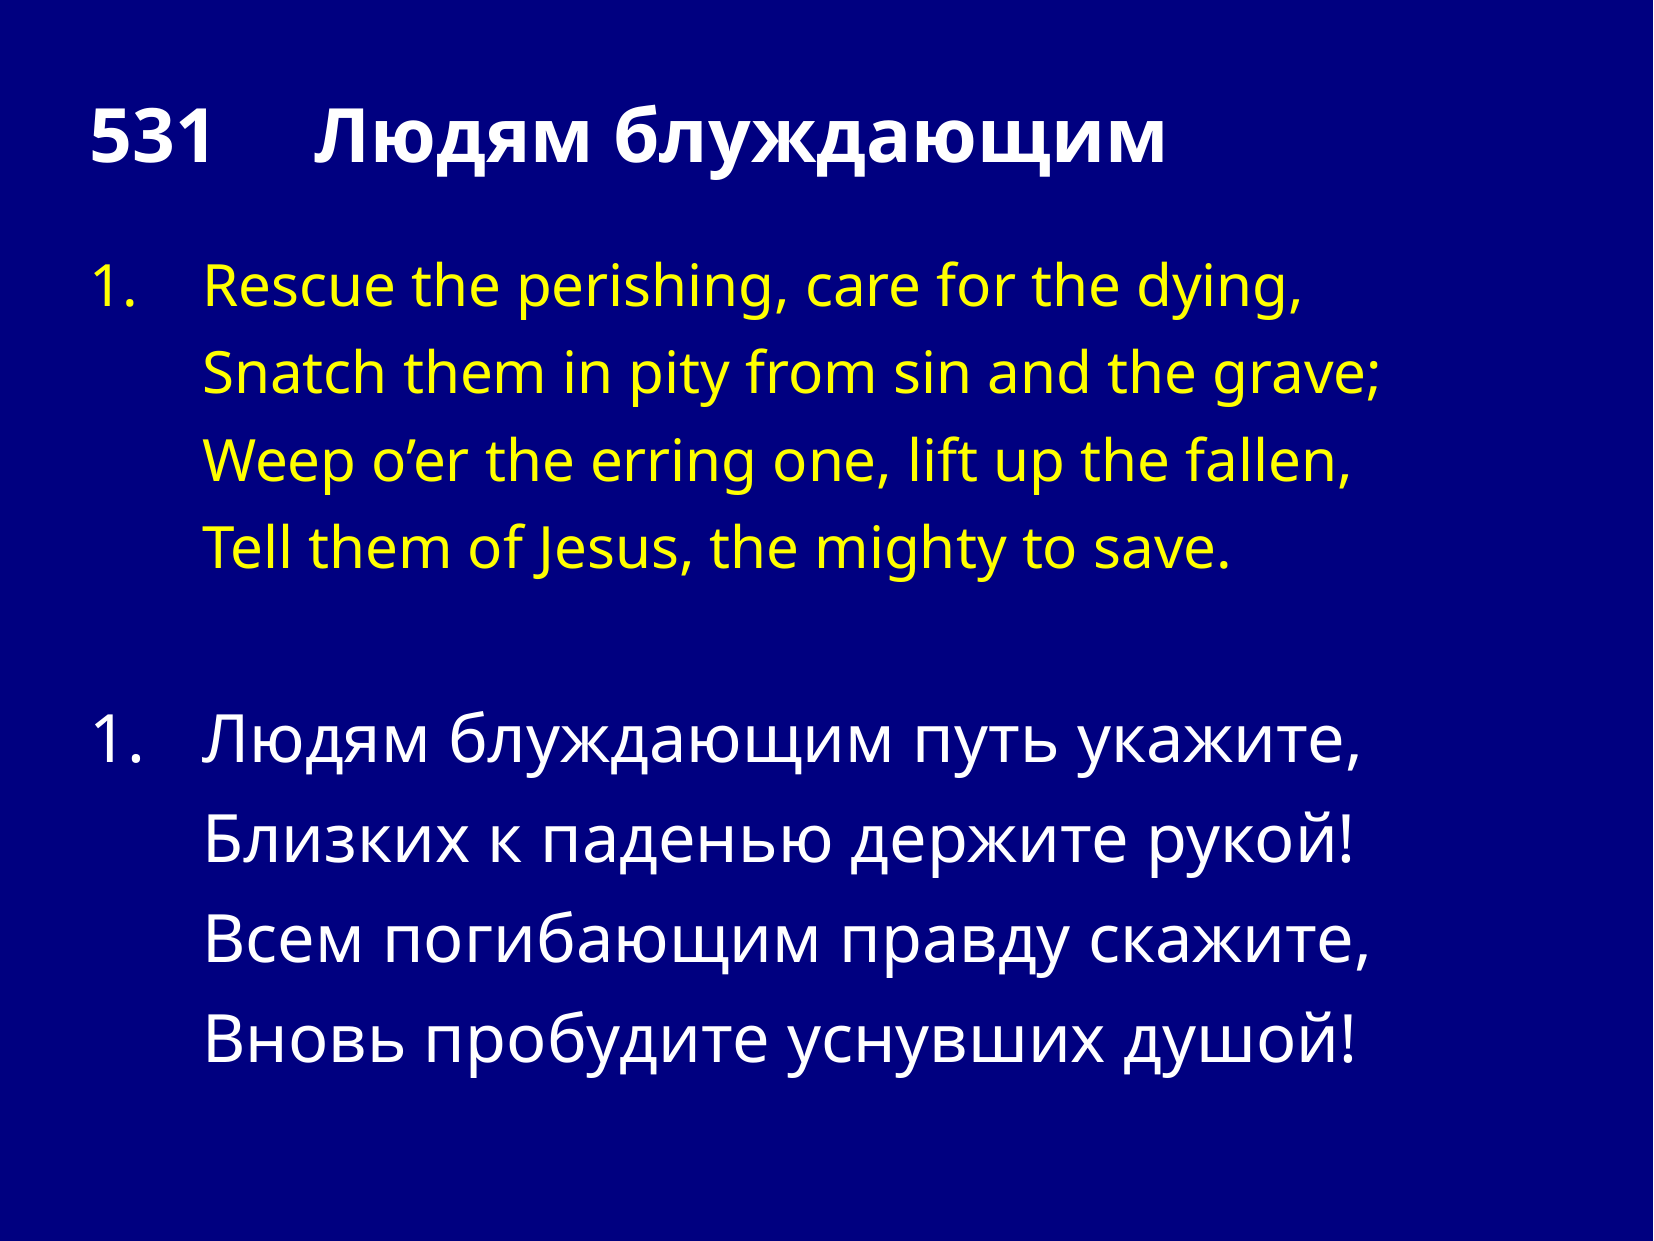

531	Людям блуждающим
1.	Rescue the perishing, care for the dying,
	Snatch them in pity from sin and the grave;
	Weep o’er the erring one, lift up the fallen,
	Tell them of Jesus, the mighty to save.
1.	Людям блуждающим путь укажите,
	Близких к паденью держите рукой!
	Всем погибающим правду скажите,
	Вновь пробудите уснувших душой!